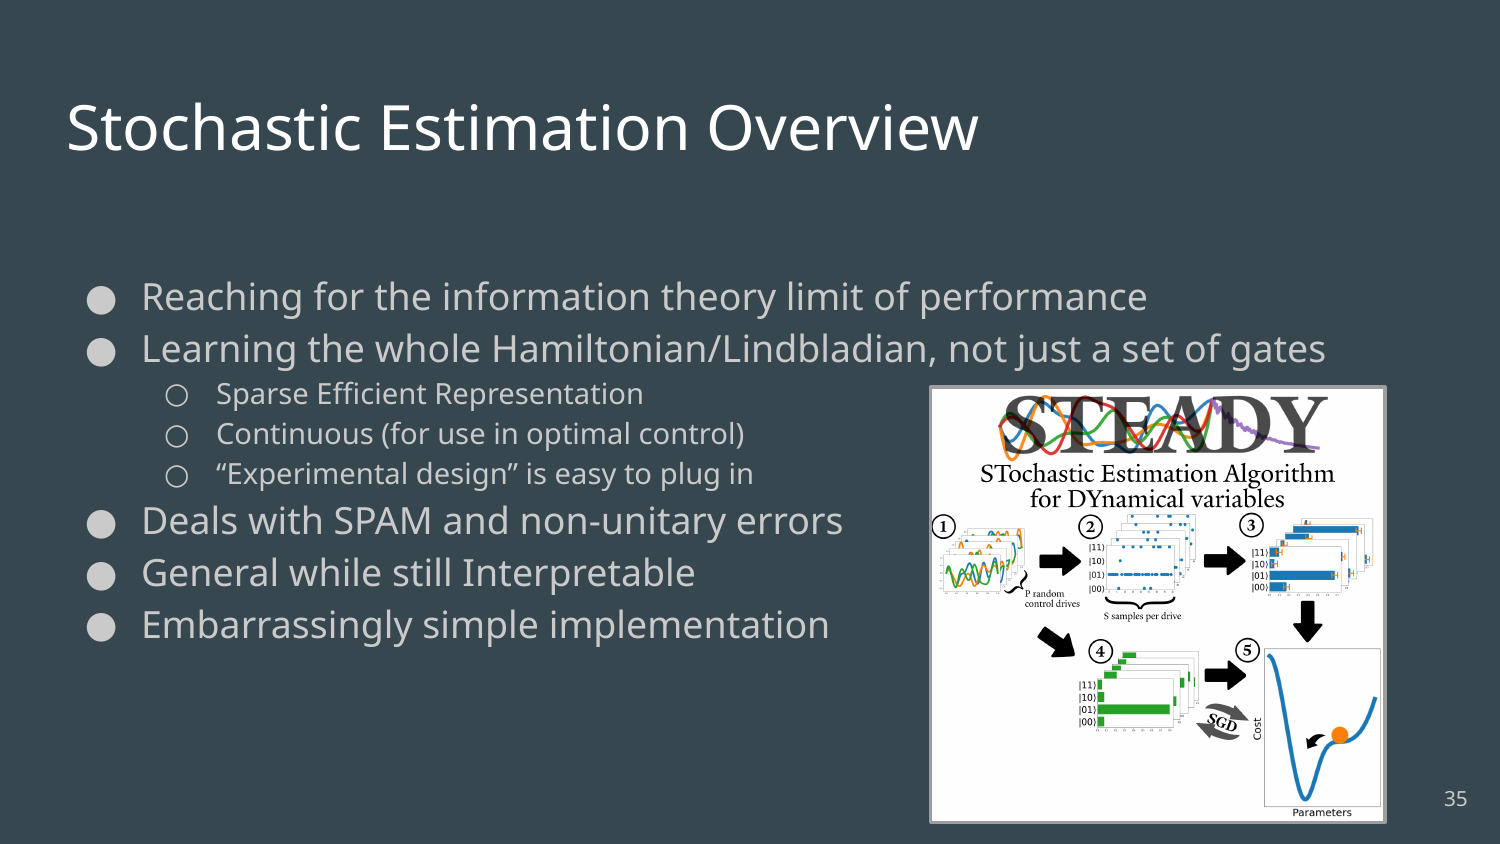

# Stochastic Estimation Overview
Reaching for the information theory limit of performance
Learning the whole Hamiltonian/Lindbladian, not just a set of gates
Sparse Efficient Representation
Continuous (for use in optimal control)
“Experimental design” is easy to plug in
Deals with SPAM and non-unitary errors
General while still Interpretable
Embarrassingly simple implementation